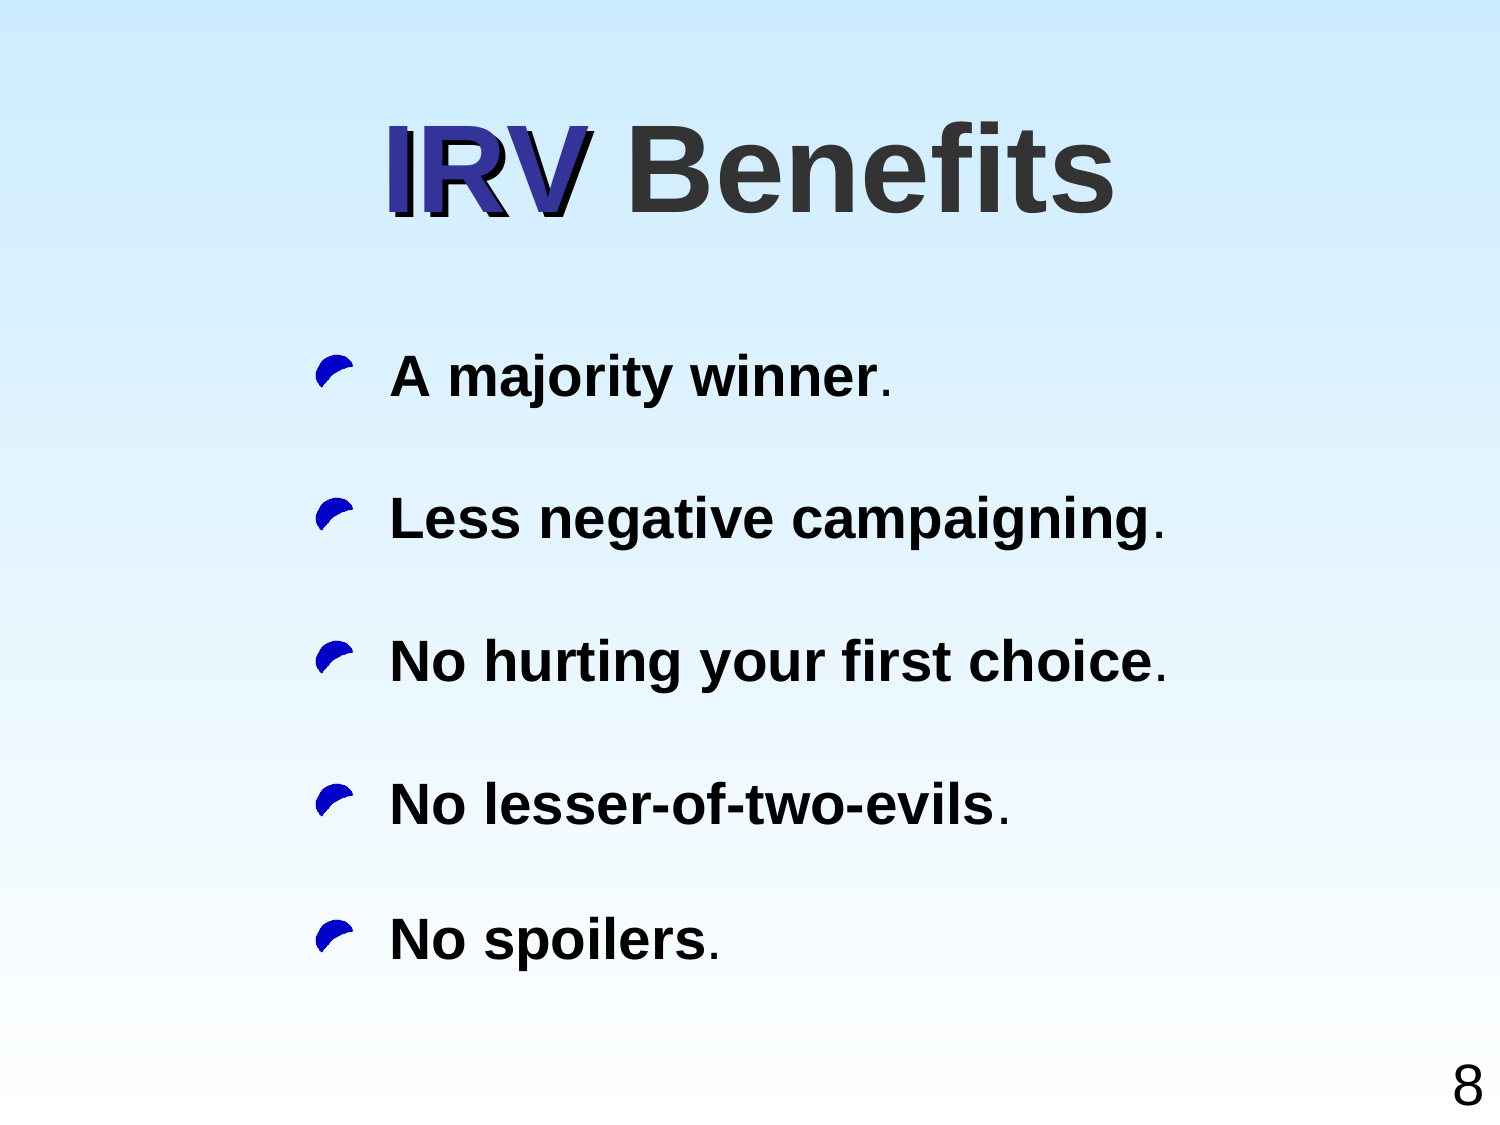

# IRV Benefits
A majority winner.
Less negative campaigning.
No hurting your first choice.
No lesser-of-two-evils.
No spoilers.